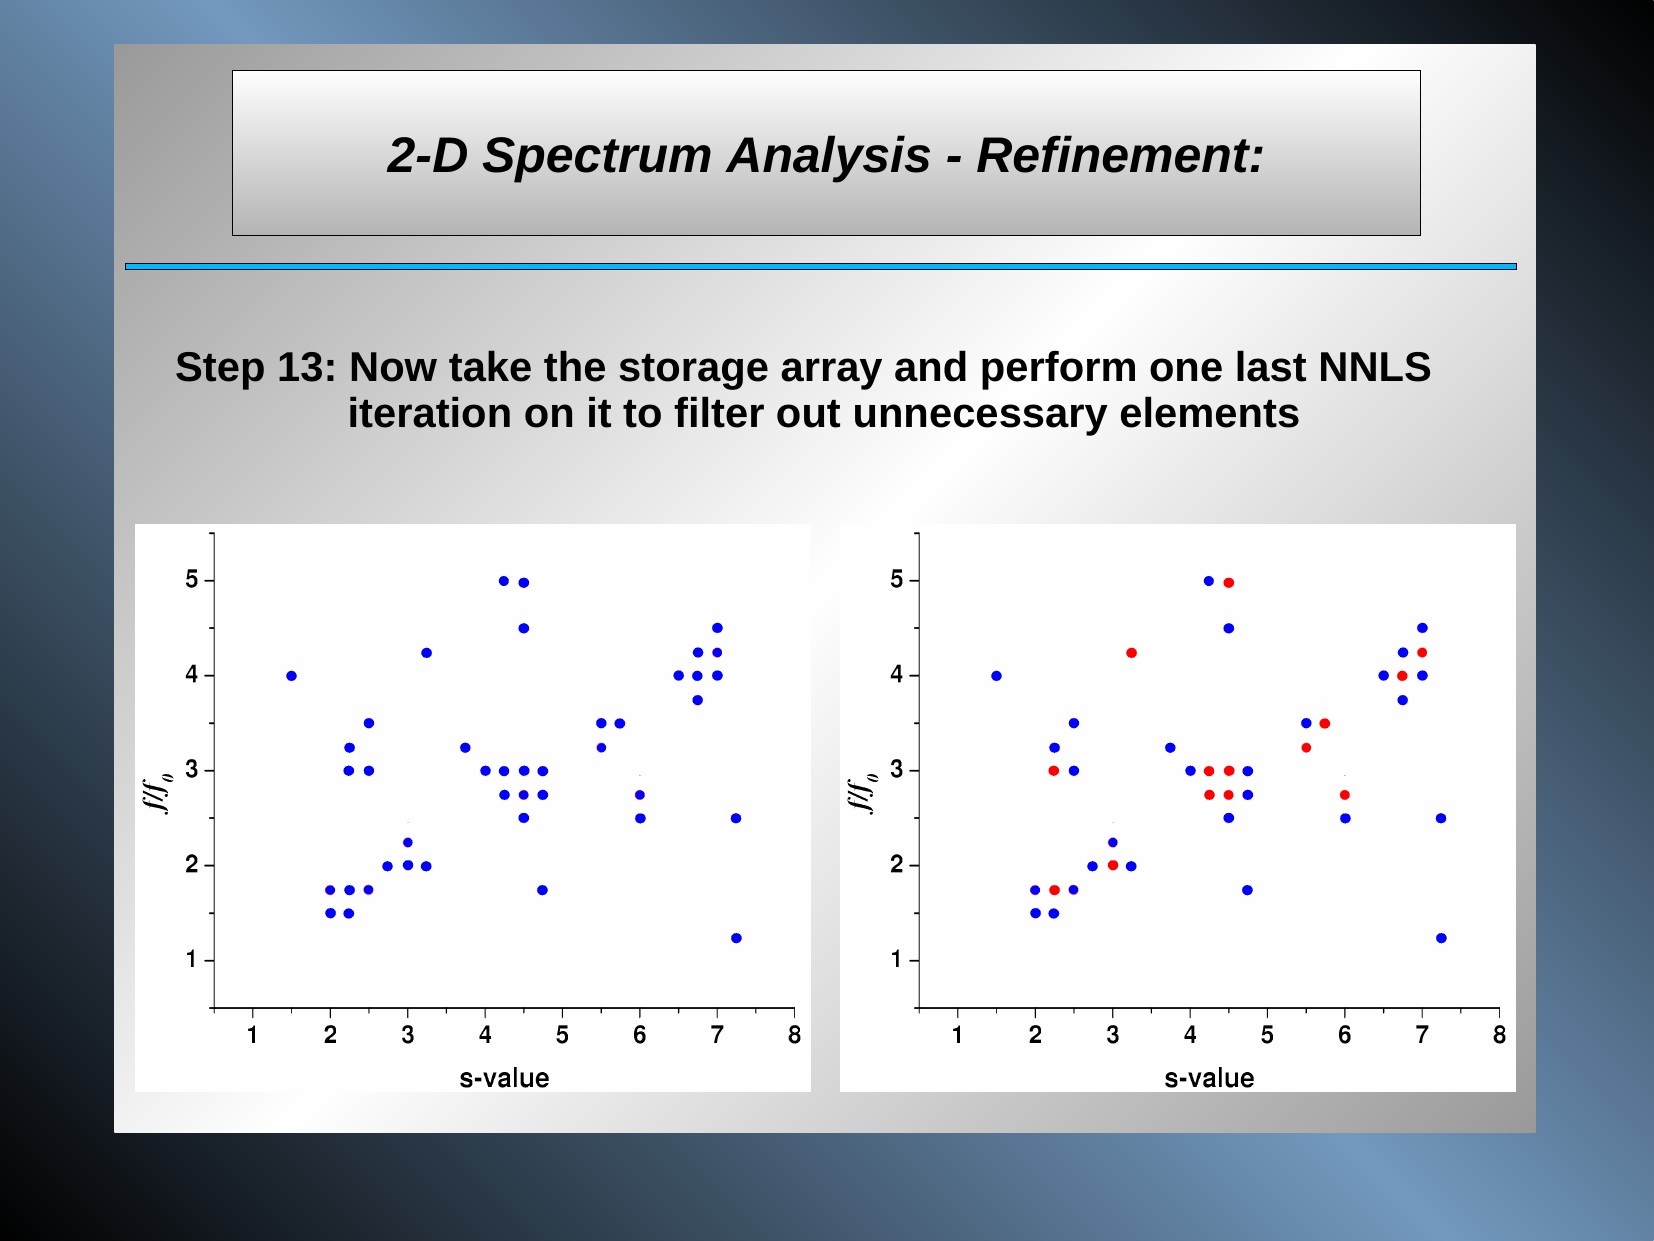

2-D Spectrum Analysis - Refinement:
Step 13: Now take the storage array and perform one last NNLS iteration on it to filter out unnecessary elements